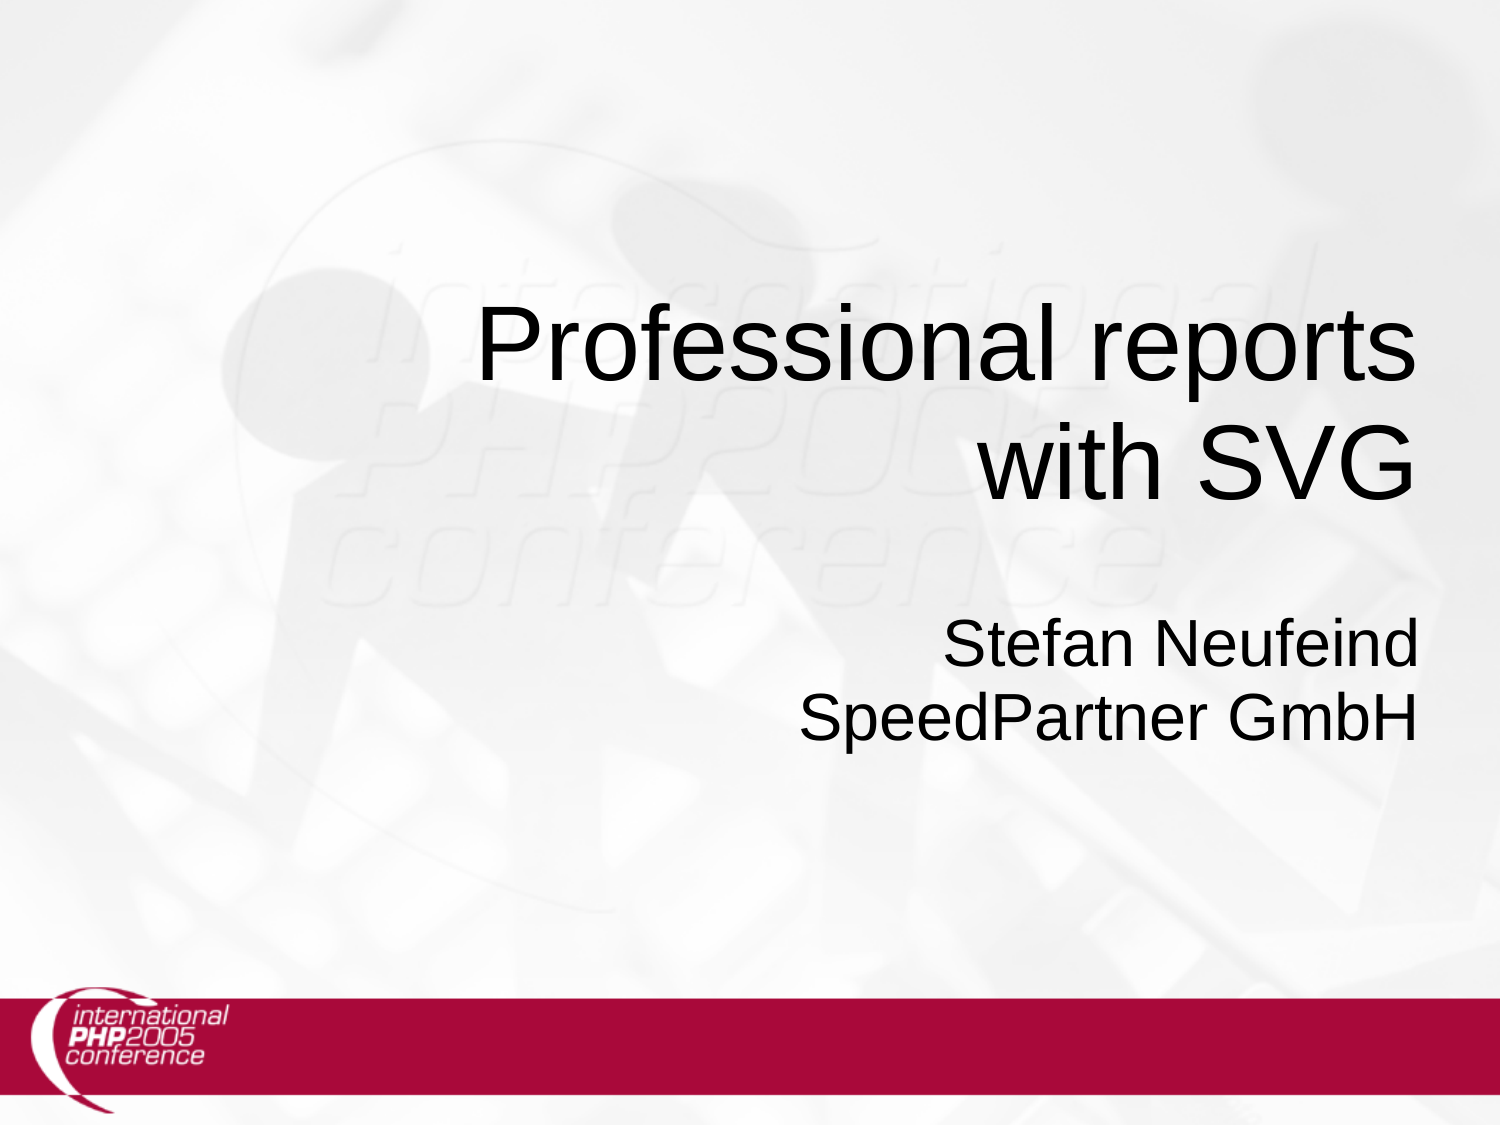

# Professional reports with SVG
Stefan Neufeind
SpeedPartner GmbH